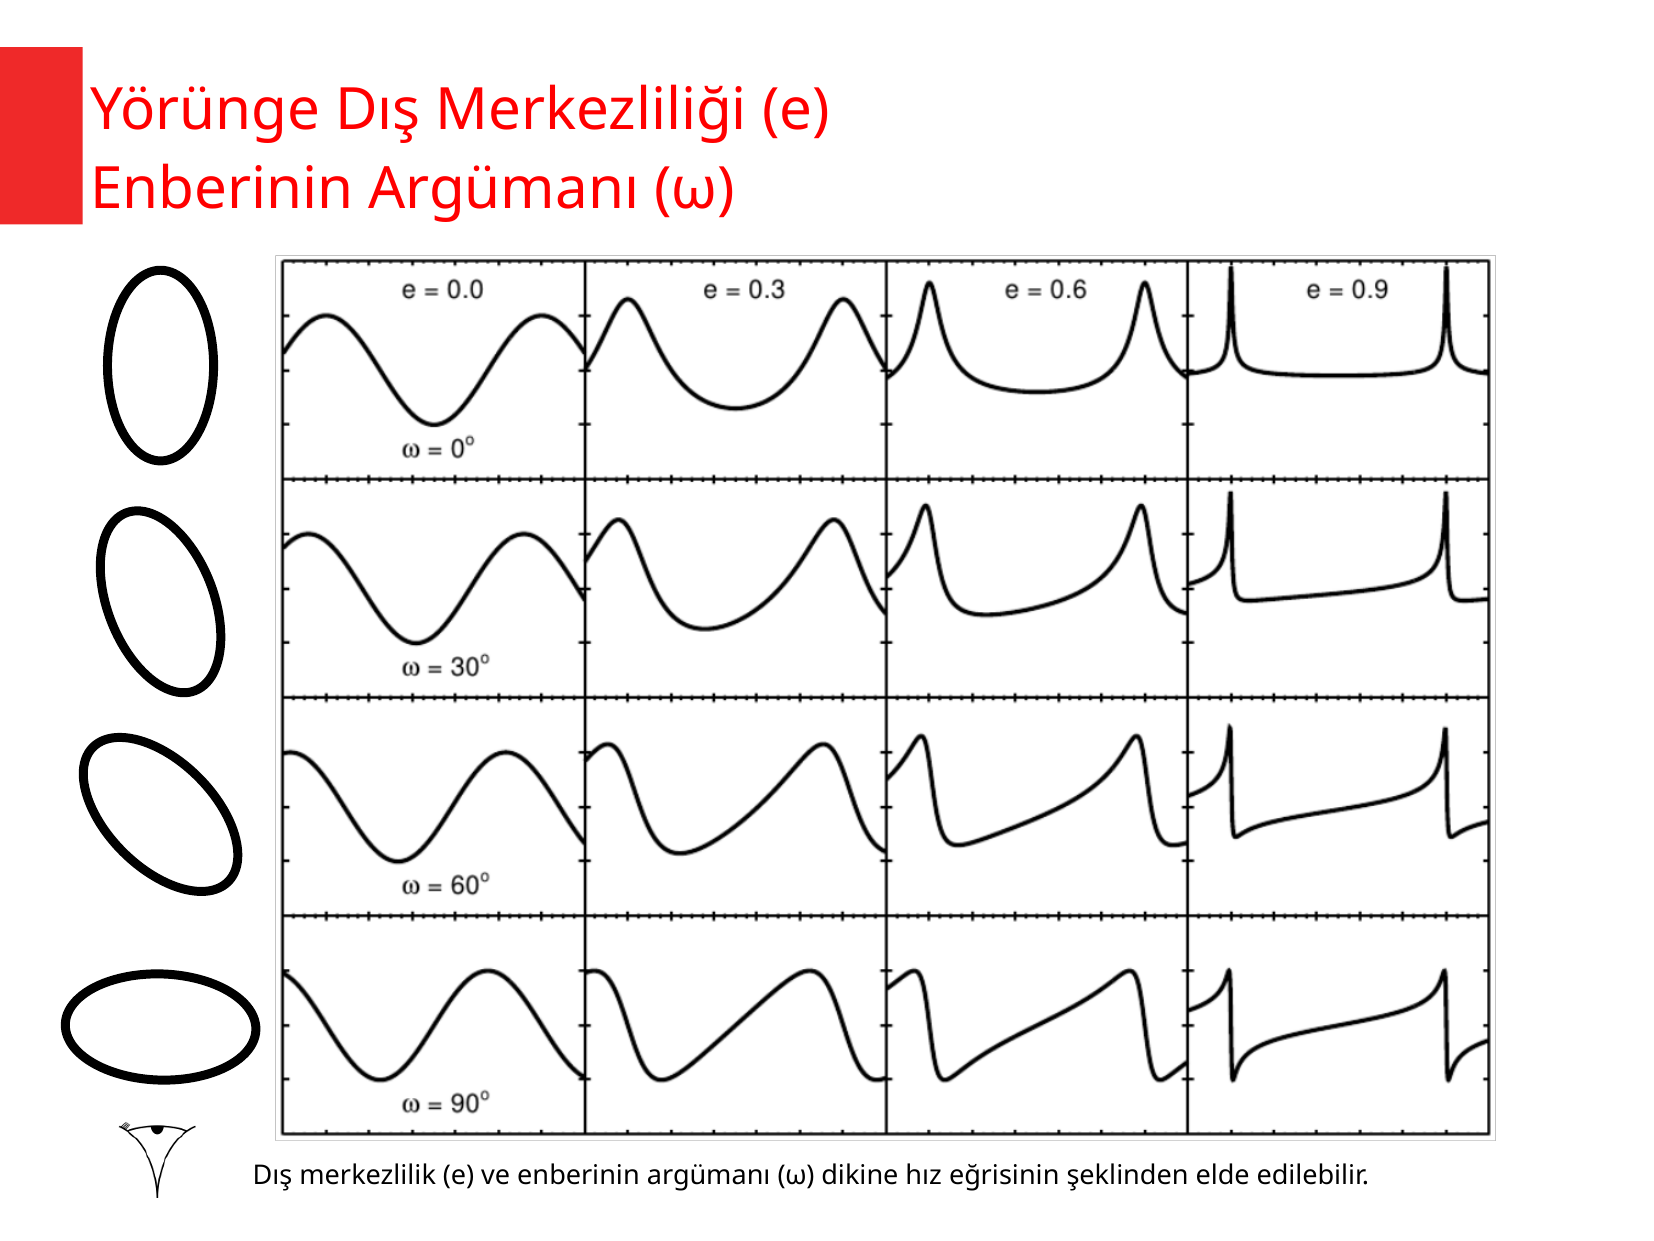

# Yörünge Dış Merkezliliği (e) Enberinin Argümanı (ω)
Dış merkezlilik (e) ve enberinin argümanı (ω) dikine hız eğrisinin şeklinden elde edilebilir.